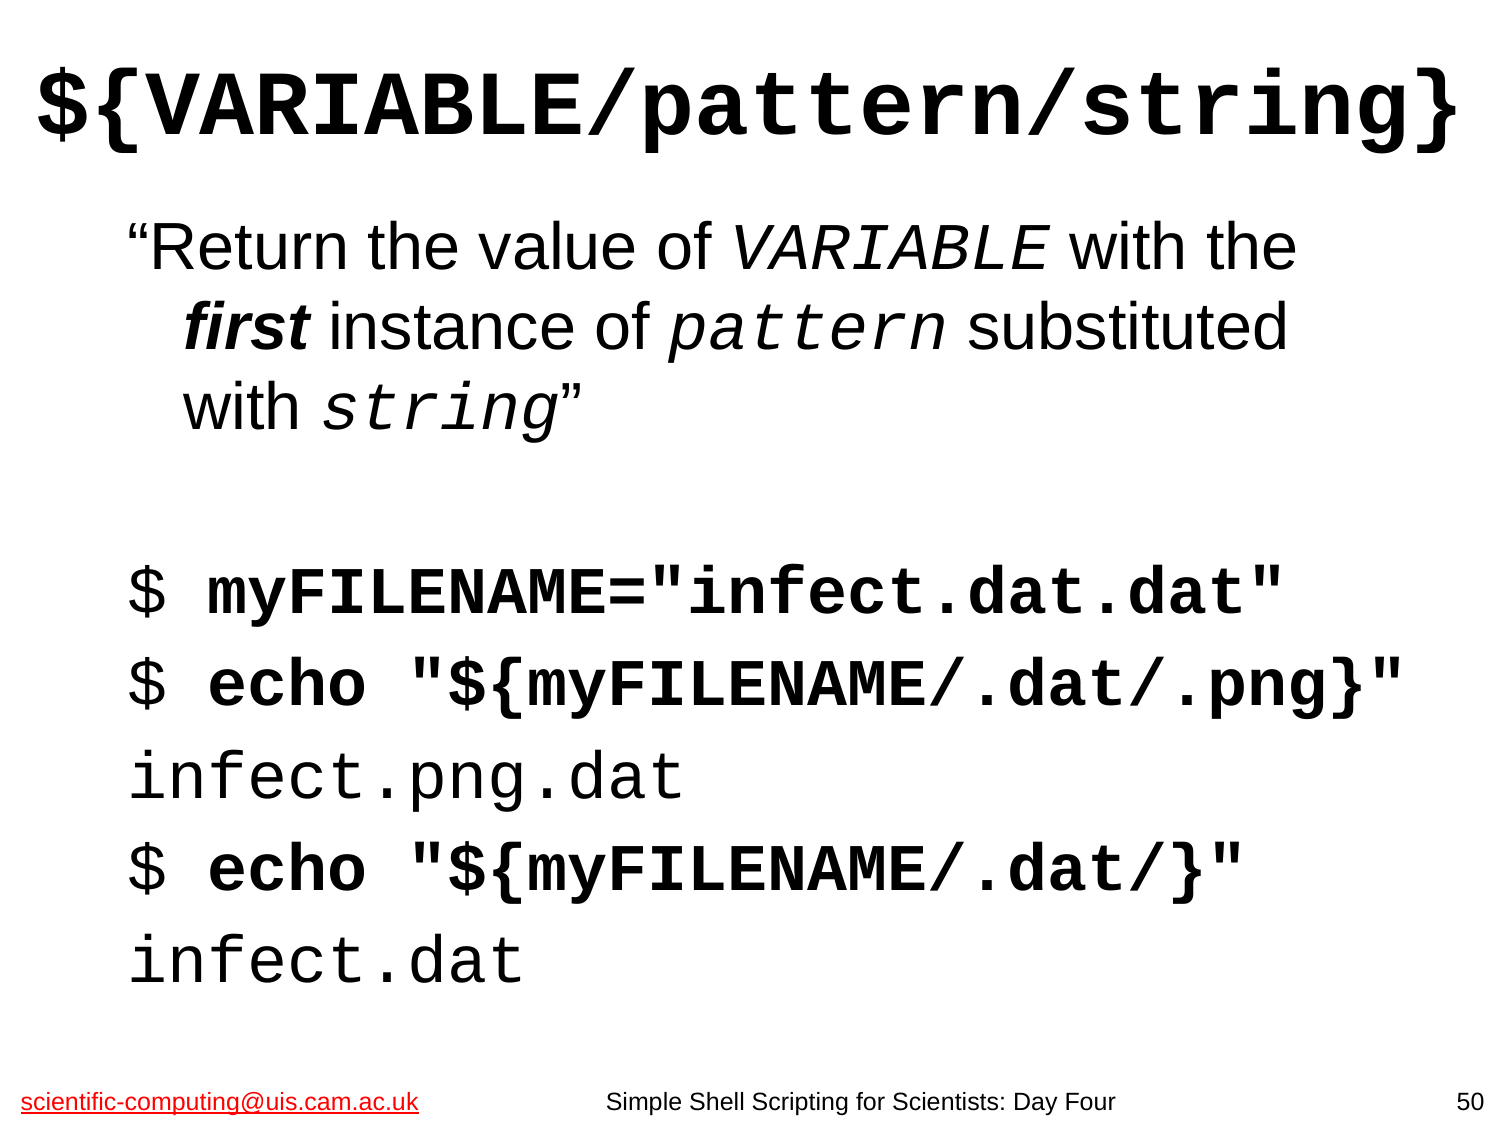

# ${VARIABLE/pattern/string}
“Return the value of VARIABLE with the first instance of pattern substituted with string”
$ myFILENAME="infect.dat.dat"
$ echo "${myFILENAME/.dat/.png}"
infect.png.dat
$ echo "${myFILENAME/.dat/}"
infect.dat
escience-support@ucs.cam.ac.uk	Simple Shell Scripting for Scientists: Day Three
50